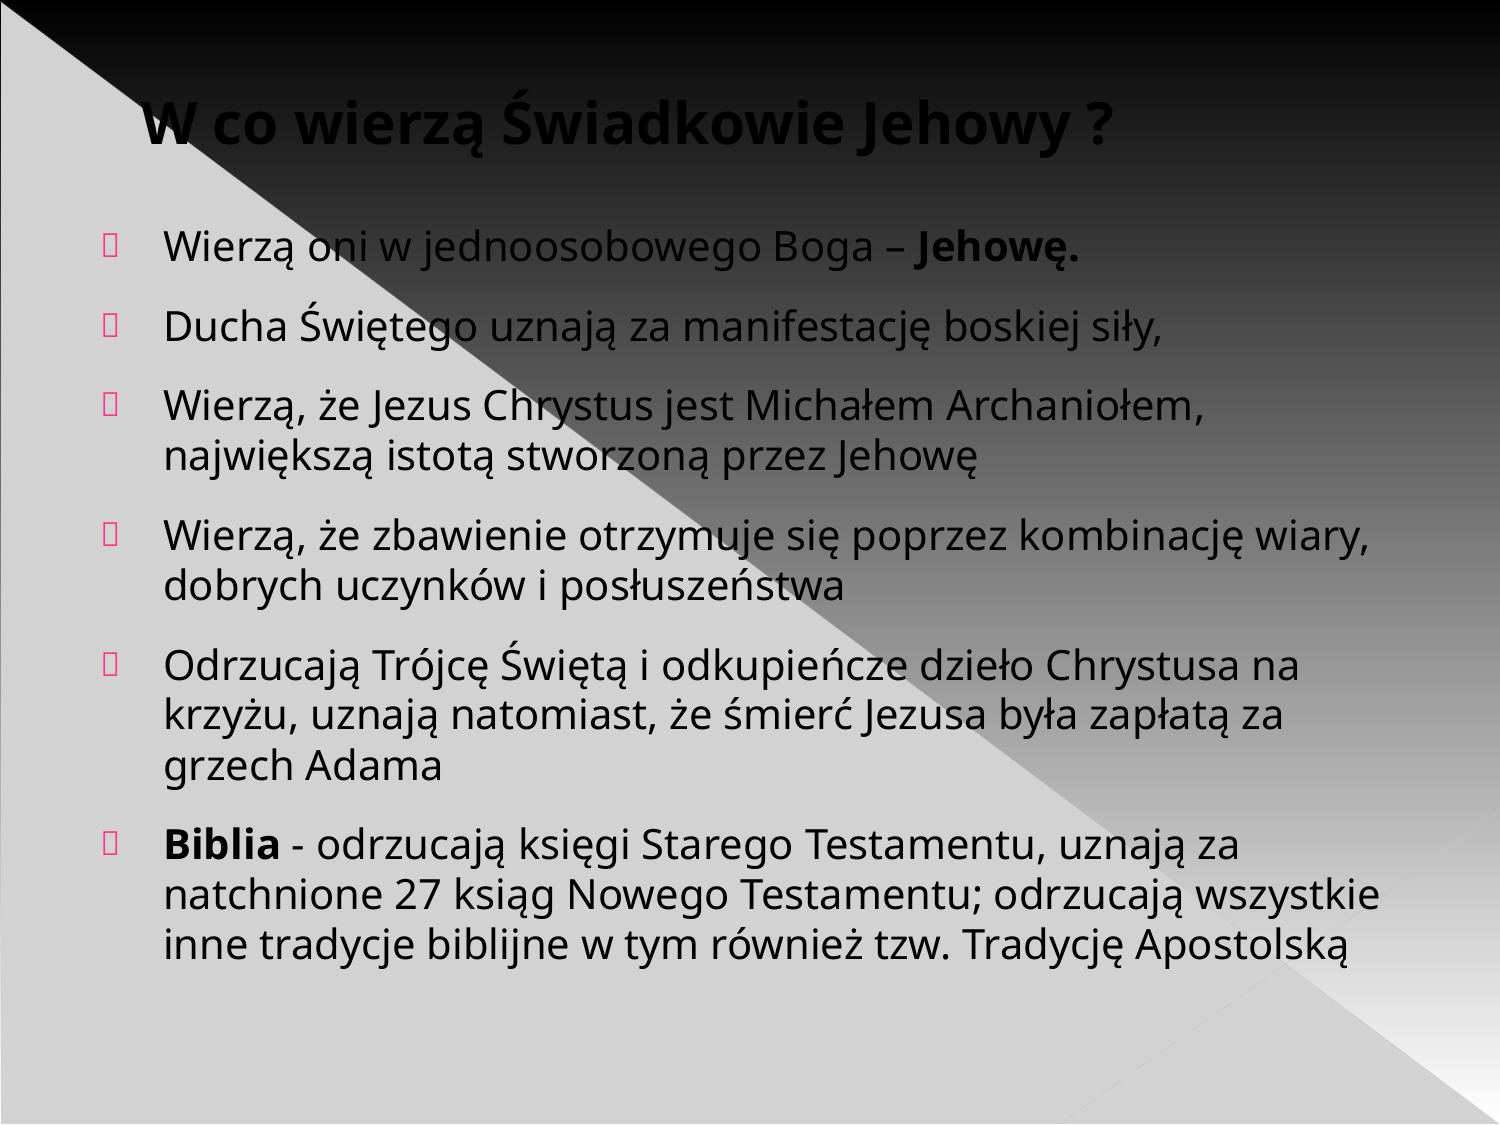

# W co wierzą Świadkowie Jehowy ?
Wierzą oni w jednoosobowego Boga – Jehowę.
Ducha Świętego uznają za manifestację boskiej siły,
Wierzą, że Jezus Chrystus jest Michałem Archaniołem, największą istotą stworzoną przez Jehowę
Wierzą, że zbawienie otrzymuje się poprzez kombinację wiary, dobrych uczynków i posłuszeństwa
Odrzucają Trójcę Świętą i odkupieńcze dzieło Chrystusa na krzyżu, uznają natomiast, że śmierć Jezusa była zapłatą za grzech Adama
Biblia - odrzucają księgi Starego Testamentu, uznają za natchnione 27 ksiąg Nowego Testamentu; odrzucają wszystkie inne tradycje biblijne w tym również tzw. Tradycję Apostolską